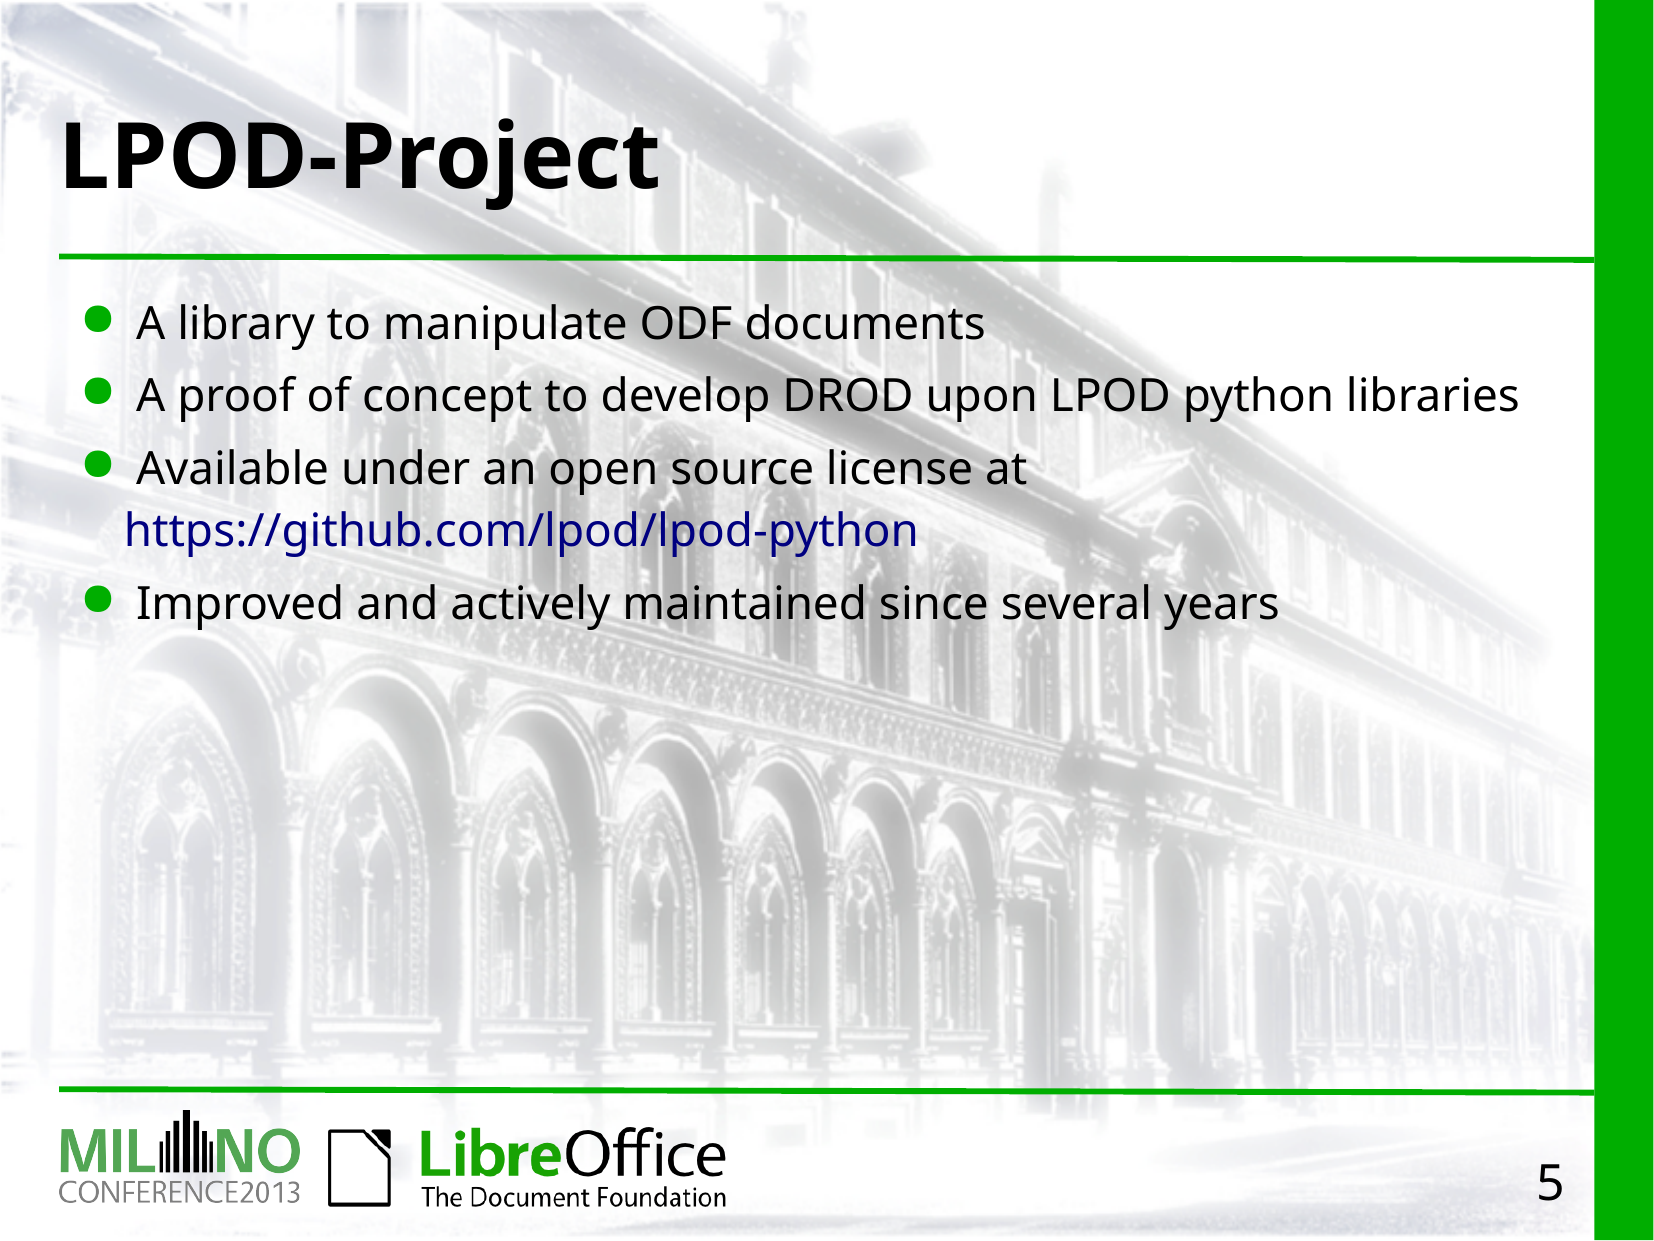

# LPOD-Project
 A library to manipulate ODF documents
 A proof of concept to develop DROD upon LPOD python libraries
 Available under an open source license at https://github.com/lpod/lpod-python
 Improved and actively maintained since several years
5